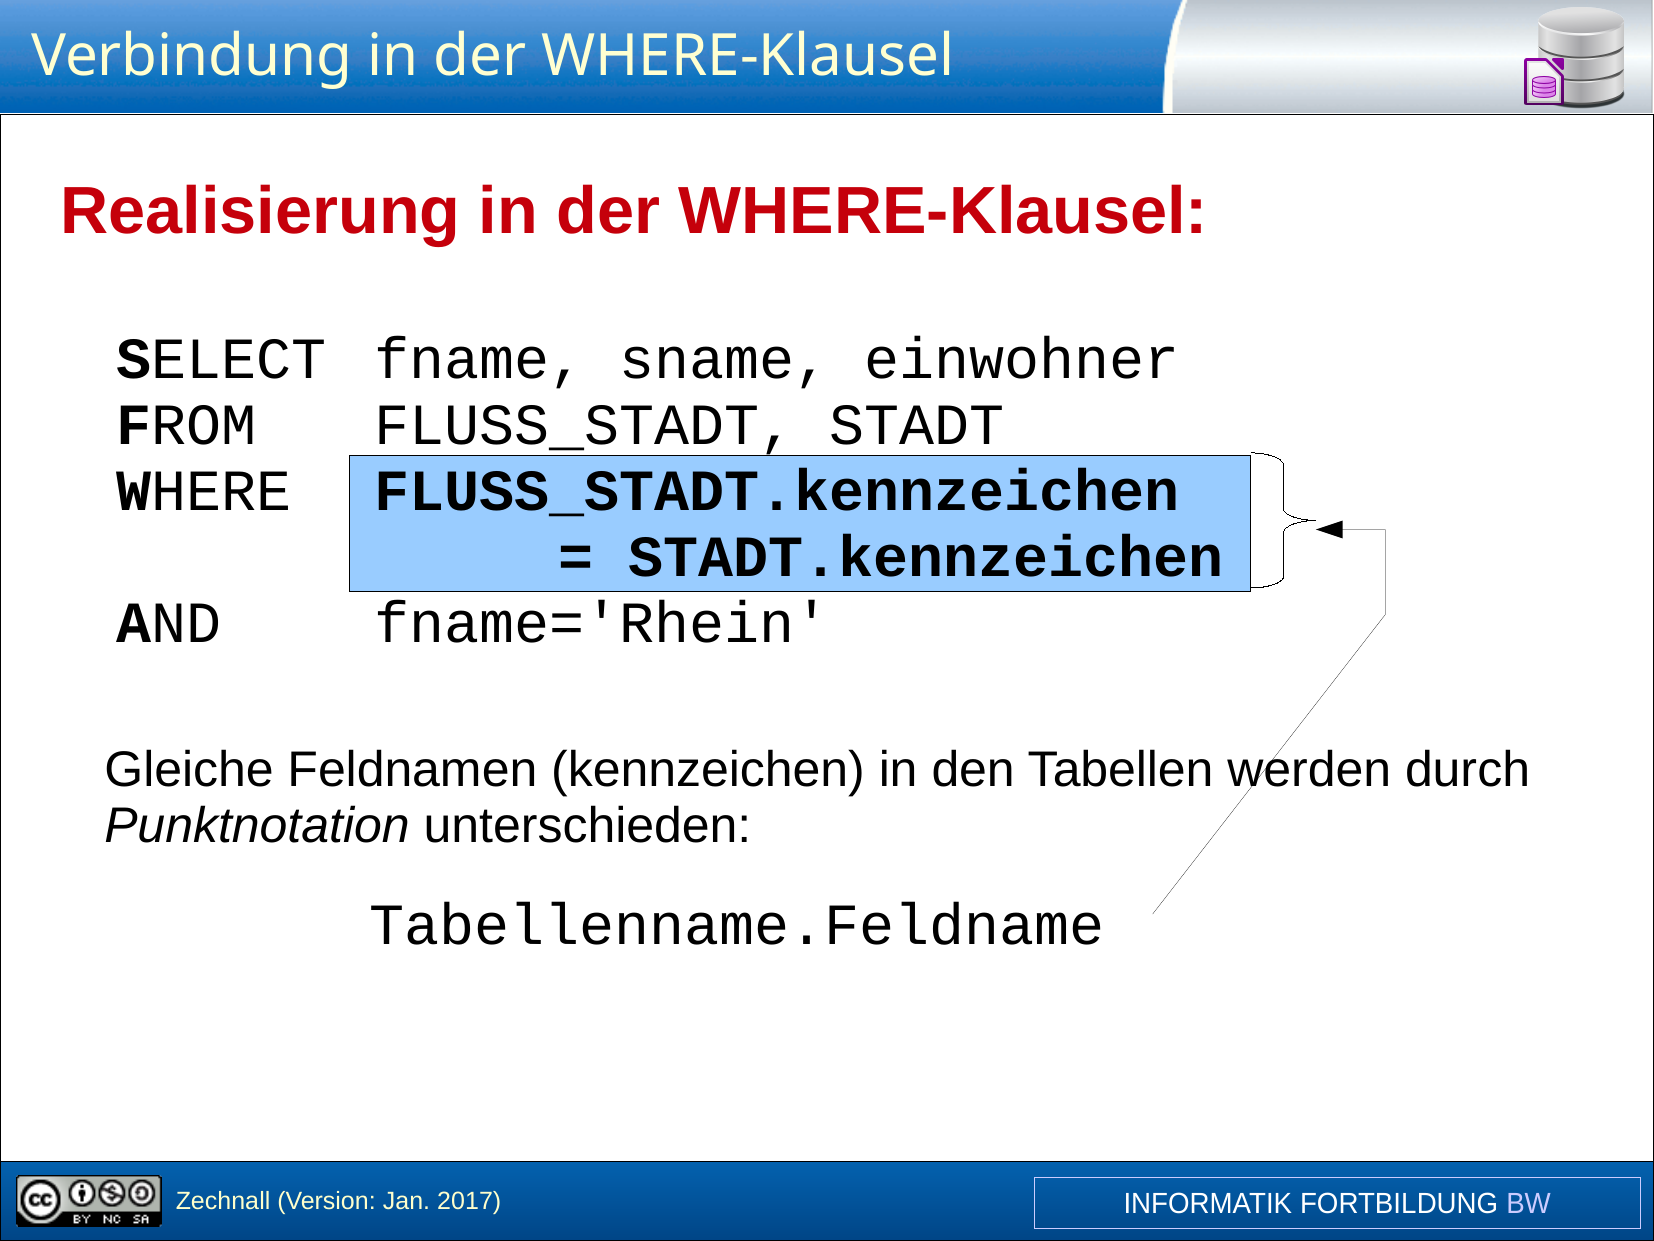

# Verbindung in der WHERE-Klausel
Realisierung in der WHERE-Klausel:
SELECT	fname, sname, einwohner
FROM	FLUSS_STADT, STADT
WHERE	FLUSS_STADT.kennzeichen
				= STADT.kennzeichen
AND	fname='Rhein'
Gleiche Feldnamen (kennzeichen) in den Tabellen werden durch Punktnotation unterschieden:
Tabellenname.Feldname